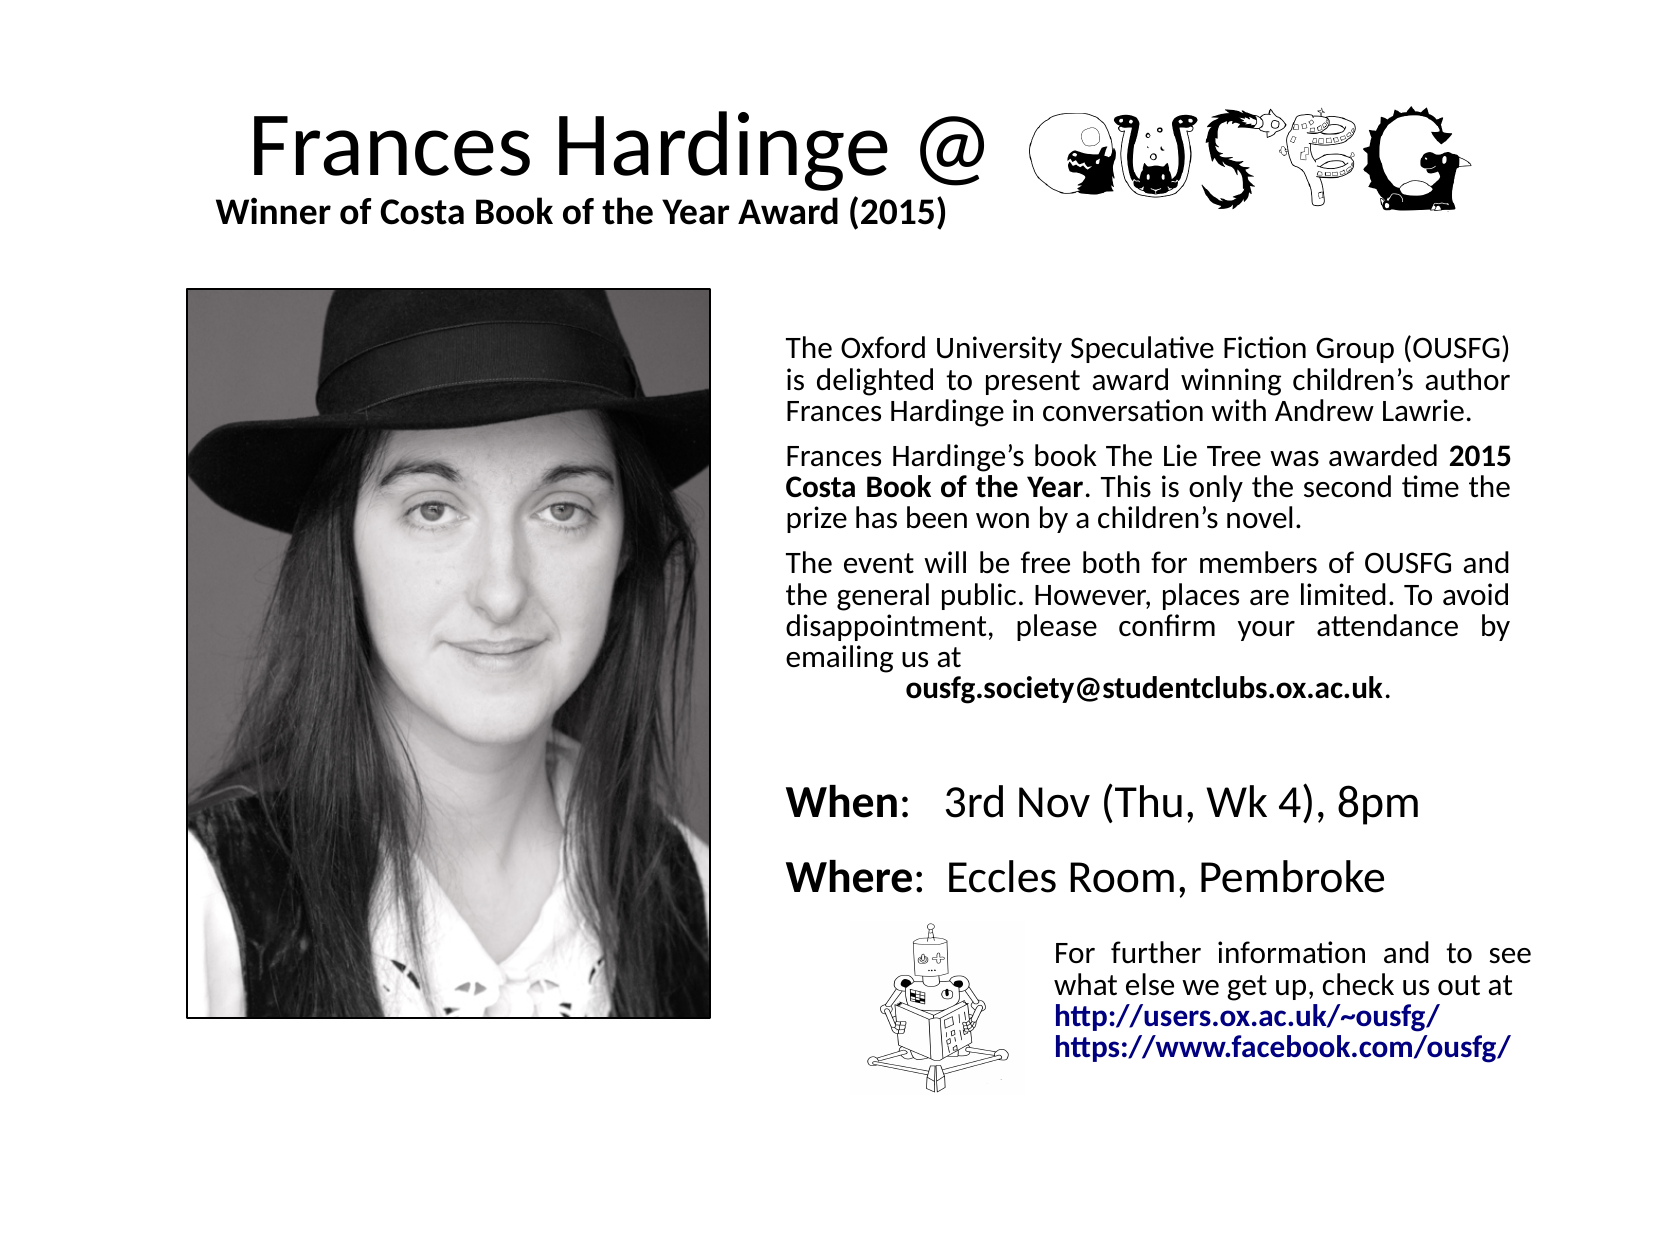

# Frances Hardinge @
Winner of Costa Book of the Year Award (2015)
The Oxford University Speculative Fiction Group (OUSFG) is delighted to present award winning children’s author Frances Hardinge in conversation with Andrew Lawrie.
Frances Hardinge’s book The Lie Tree was awarded 2015 Costa Book of the Year. This is only the second time the prize has been won by a children’s novel.
The event will be free both for members of OUSFG and the general public. However, places are limited. To avoid disappointment, please confirm your attendance by emailing us at
ousfg.society@studentclubs.ox.ac.uk.
When: 	 3rd Nov (Thu, Wk 4), 8pm
Where: Eccles Room, Pembroke
For further information and to see what else we get up, check us out at
http://users.ox.ac.uk/~ousfg/
https://www.facebook.com/ousfg/